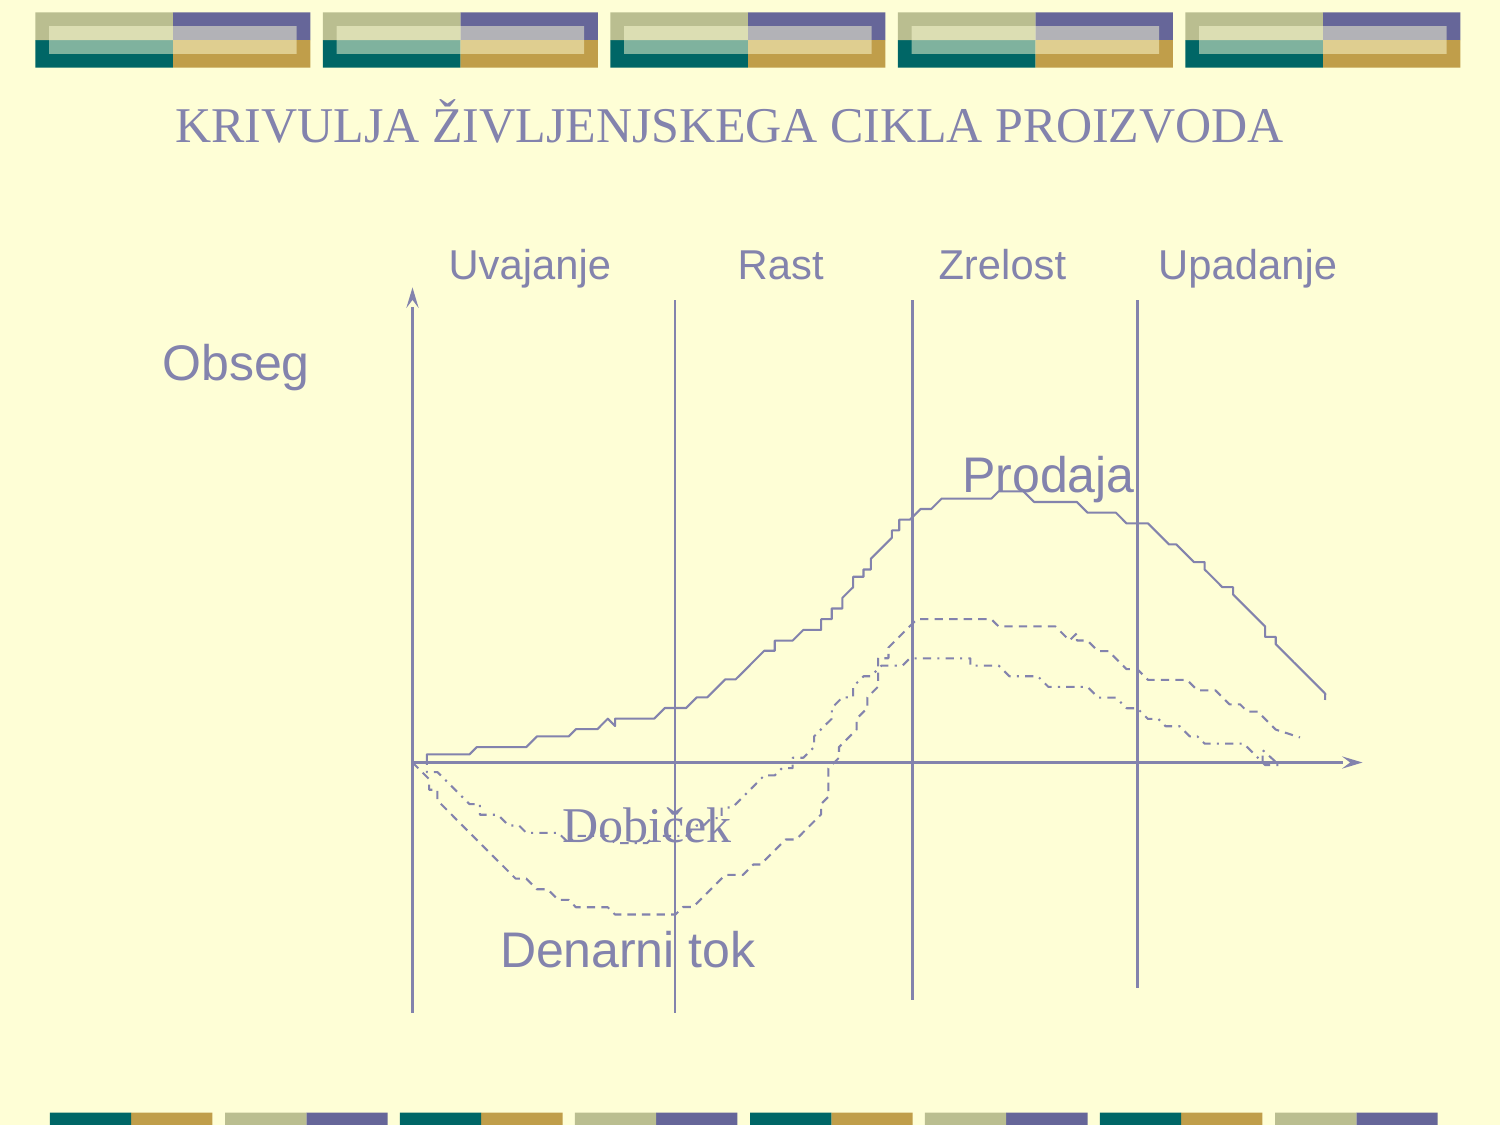

KRIVULJA ŽIVLJENJSKEGA CIKLA PROIZVODA
Uvajanje Rast Zrelost Upadanje
Obseg
Prodaja
Dobiček
Denarni tok